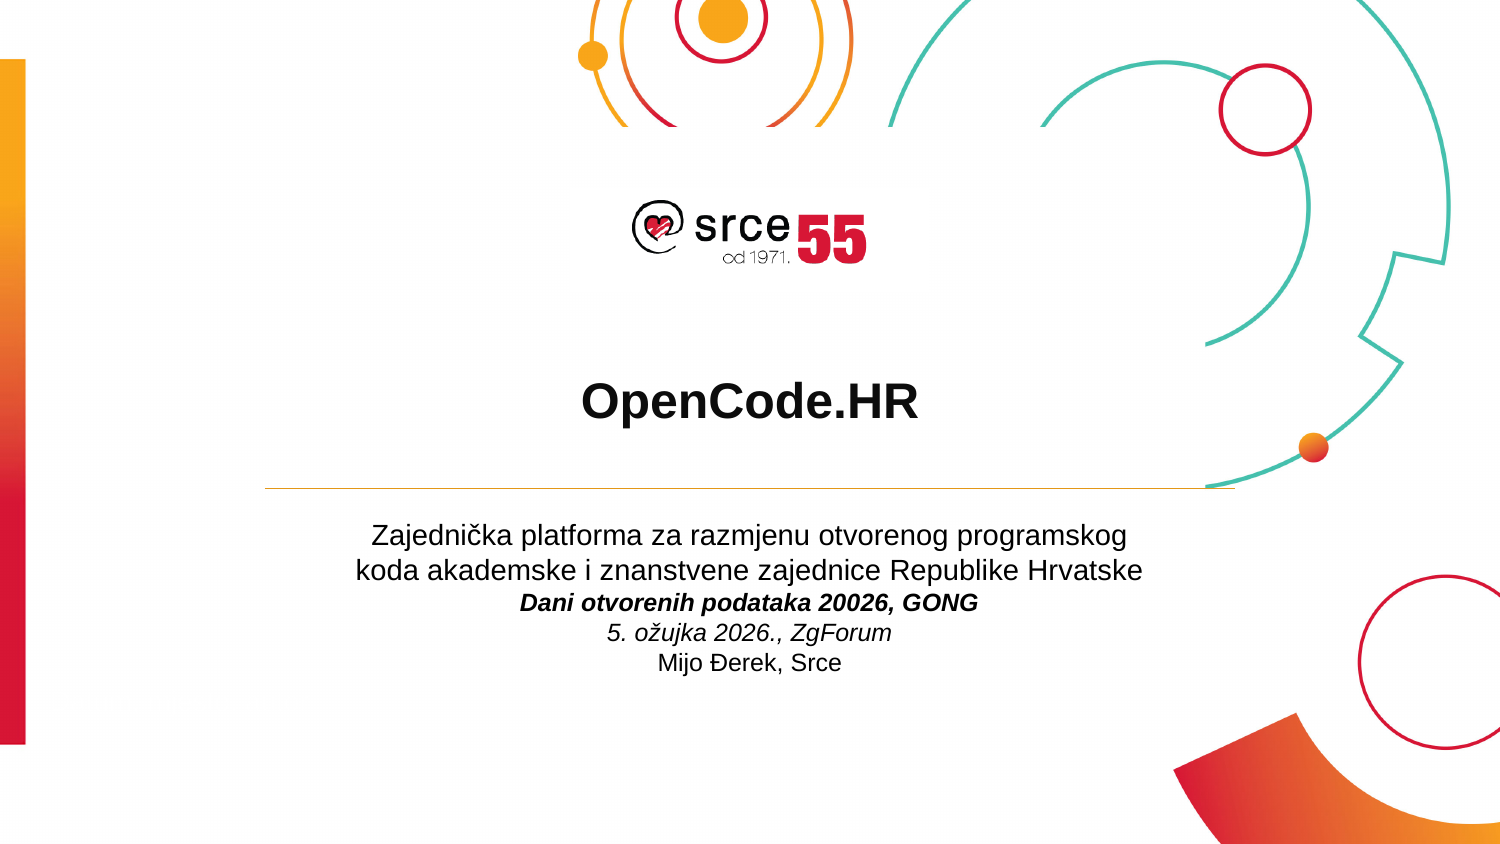

# OpenCode.HR
Zajednička platforma za razmjenu otvorenog programskog koda akademske i znanstvene zajednice Republike Hrvatske
Dani otvorenih podataka 20026, GONG
5. ožujka 2026., ZgForum
Mijo Đerek, Srce
Datum, mjesto, autor